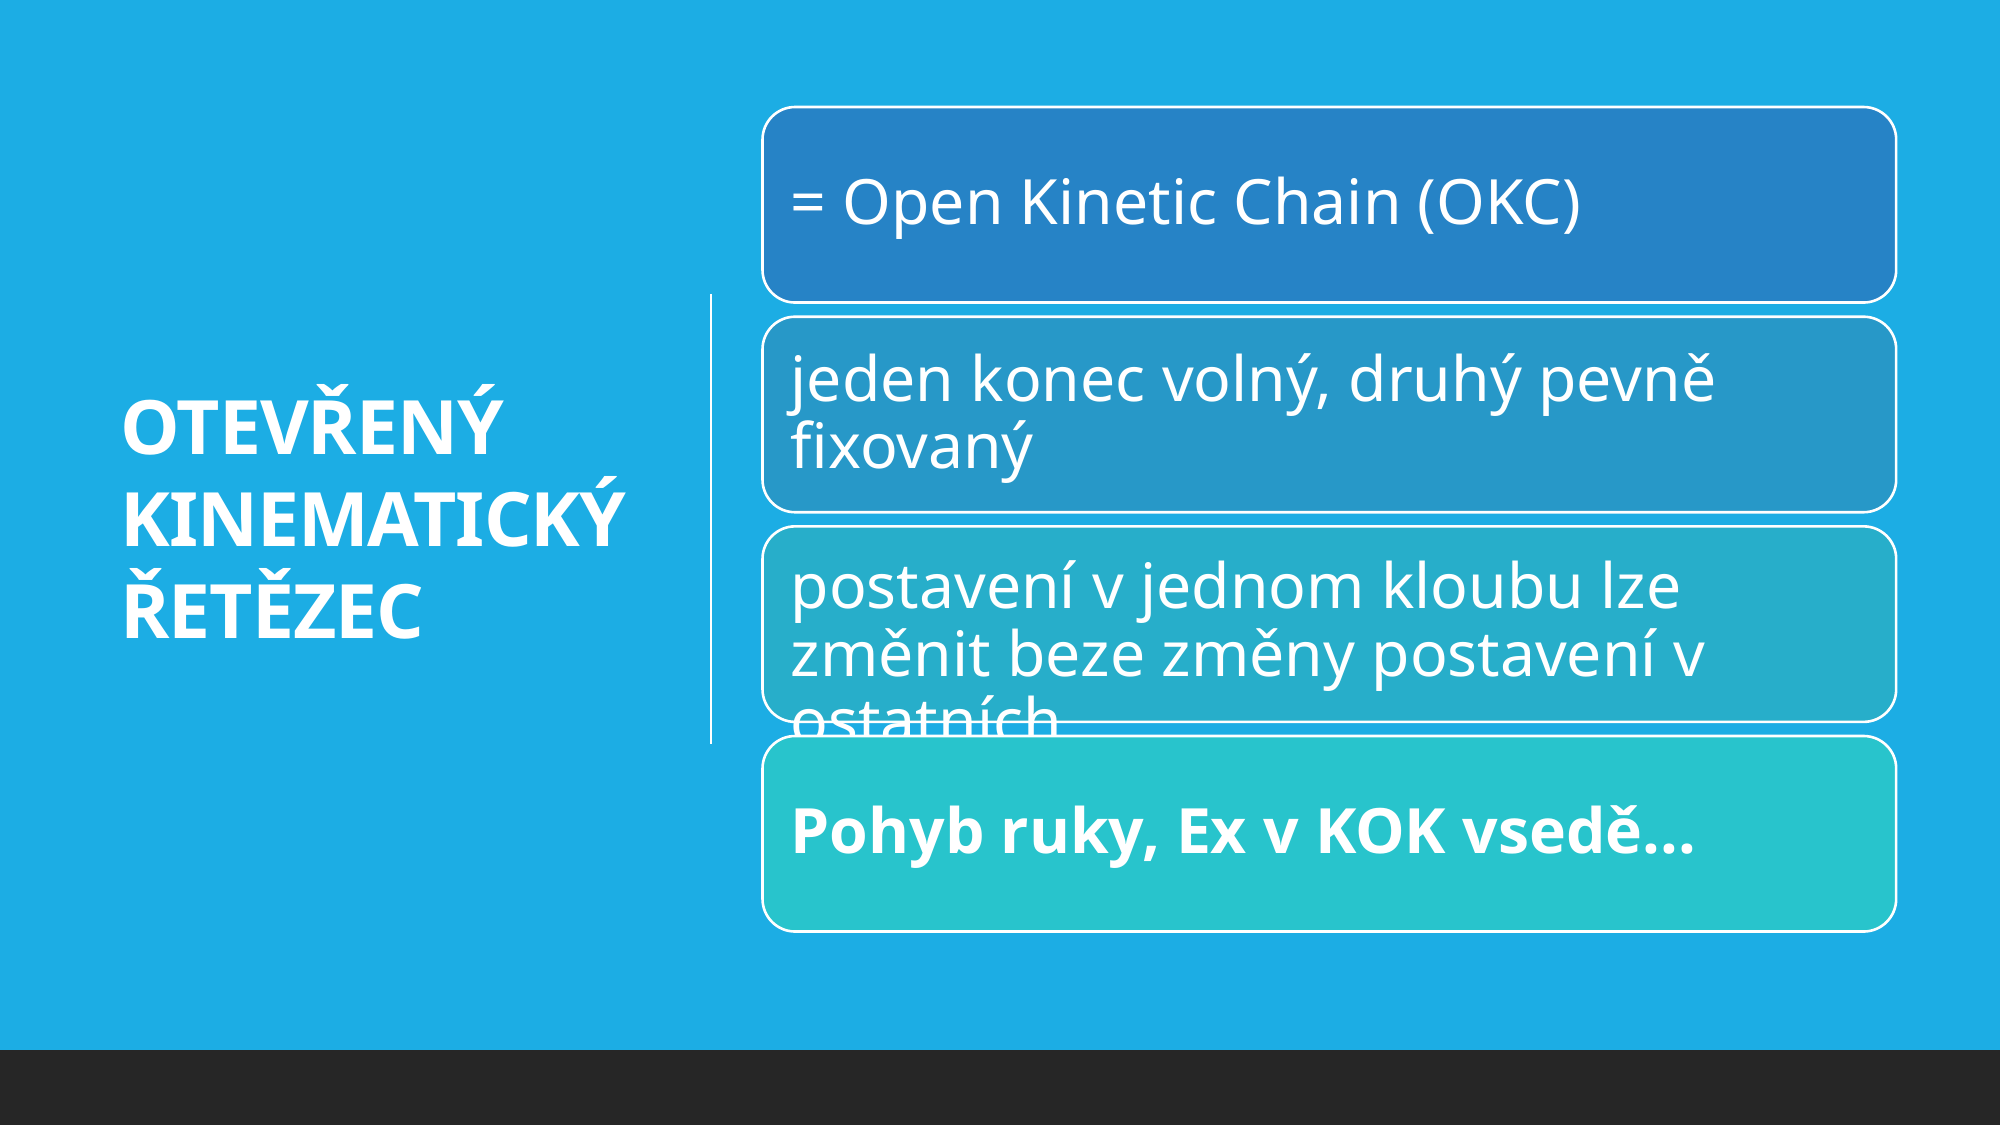

# OTEVŘENÝ KINEMATICKÝ ŘETĚZEC
= Open Kinetic Chain (OKC)
jeden konec volný, druhý pevně fixovaný
postavení v jednom kloubu lze změnit beze změny postavení v ostatních
Pohyb ruky, Ex v KOK vsedě...